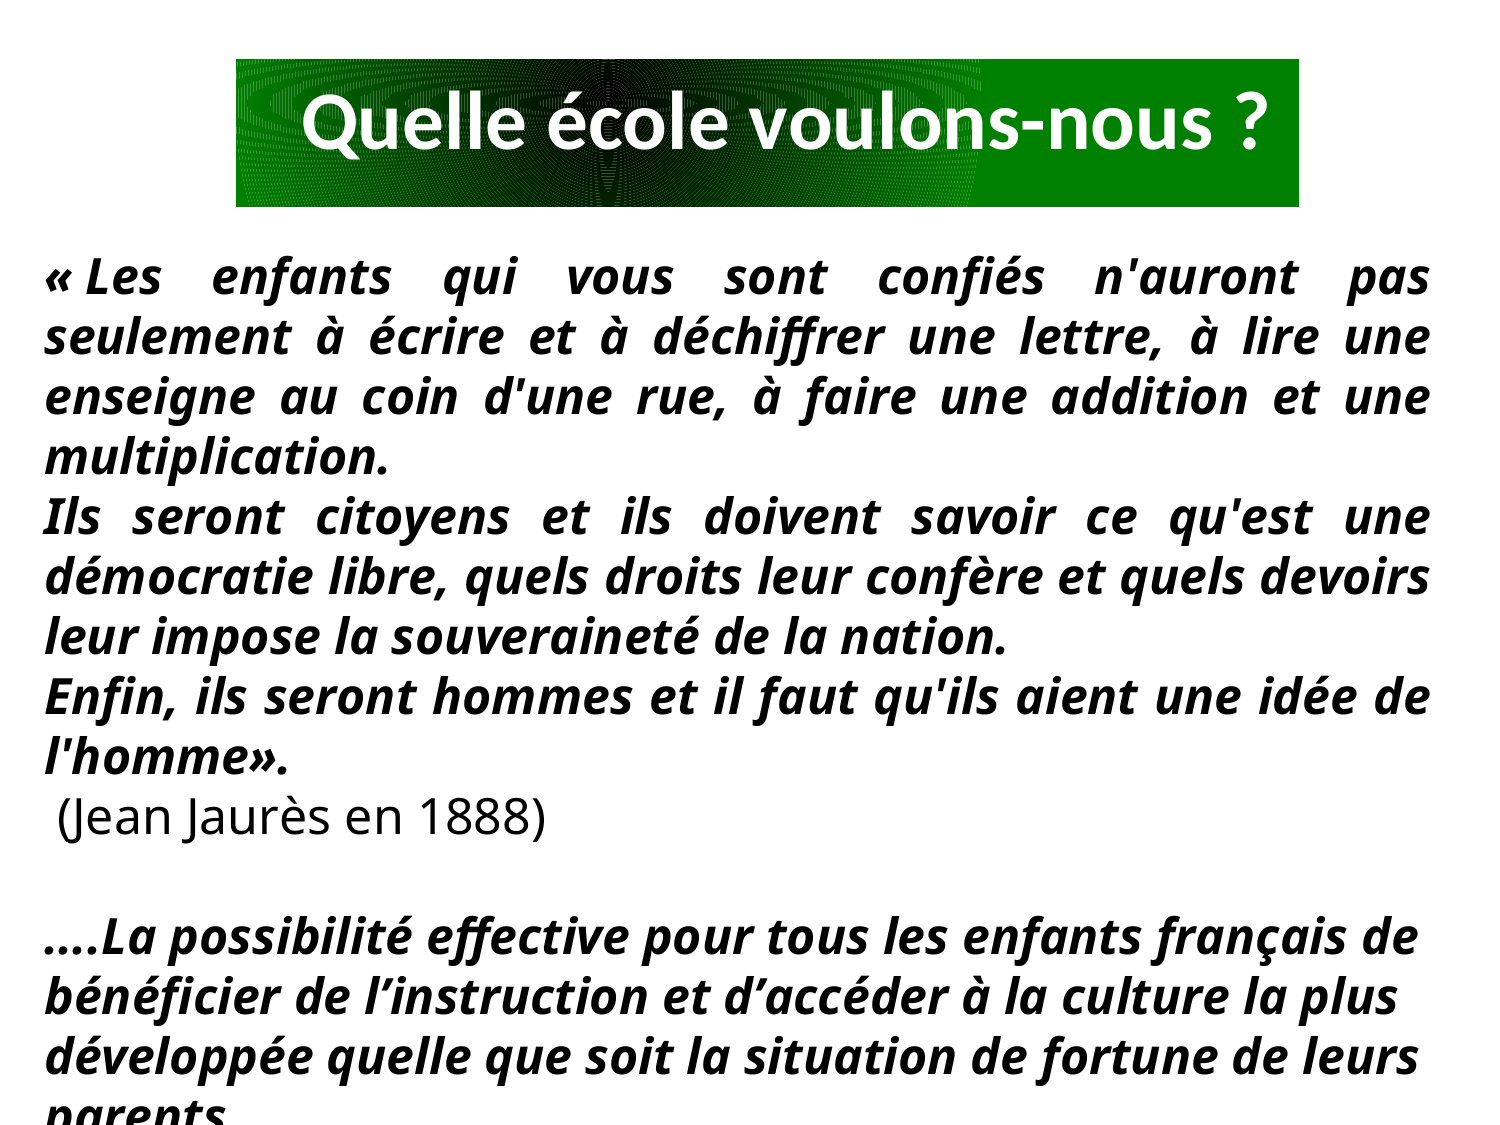

Quelle école voulons-nous ?
« Les enfants qui vous sont confiés n'auront pas seulement à écrire et à déchiffrer une lettre, à lire une enseigne au coin d'une rue, à faire une addition et une multiplication.
Ils seront citoyens et ils doivent savoir ce qu'est une démocratie libre, quels droits leur confère et quels devoirs leur impose la souveraineté de la nation.
Enfin, ils seront hommes et il faut qu'ils aient une idée de l'homme».
 (Jean Jaurès en 1888)
....La possibilité effective pour tous les enfants français de bénéficier de l’instruction et d’accéder à la culture la plus développée quelle que soit la situation de fortune de leurs parents…
(Extrait du programme du Conseil National de la Résistance)